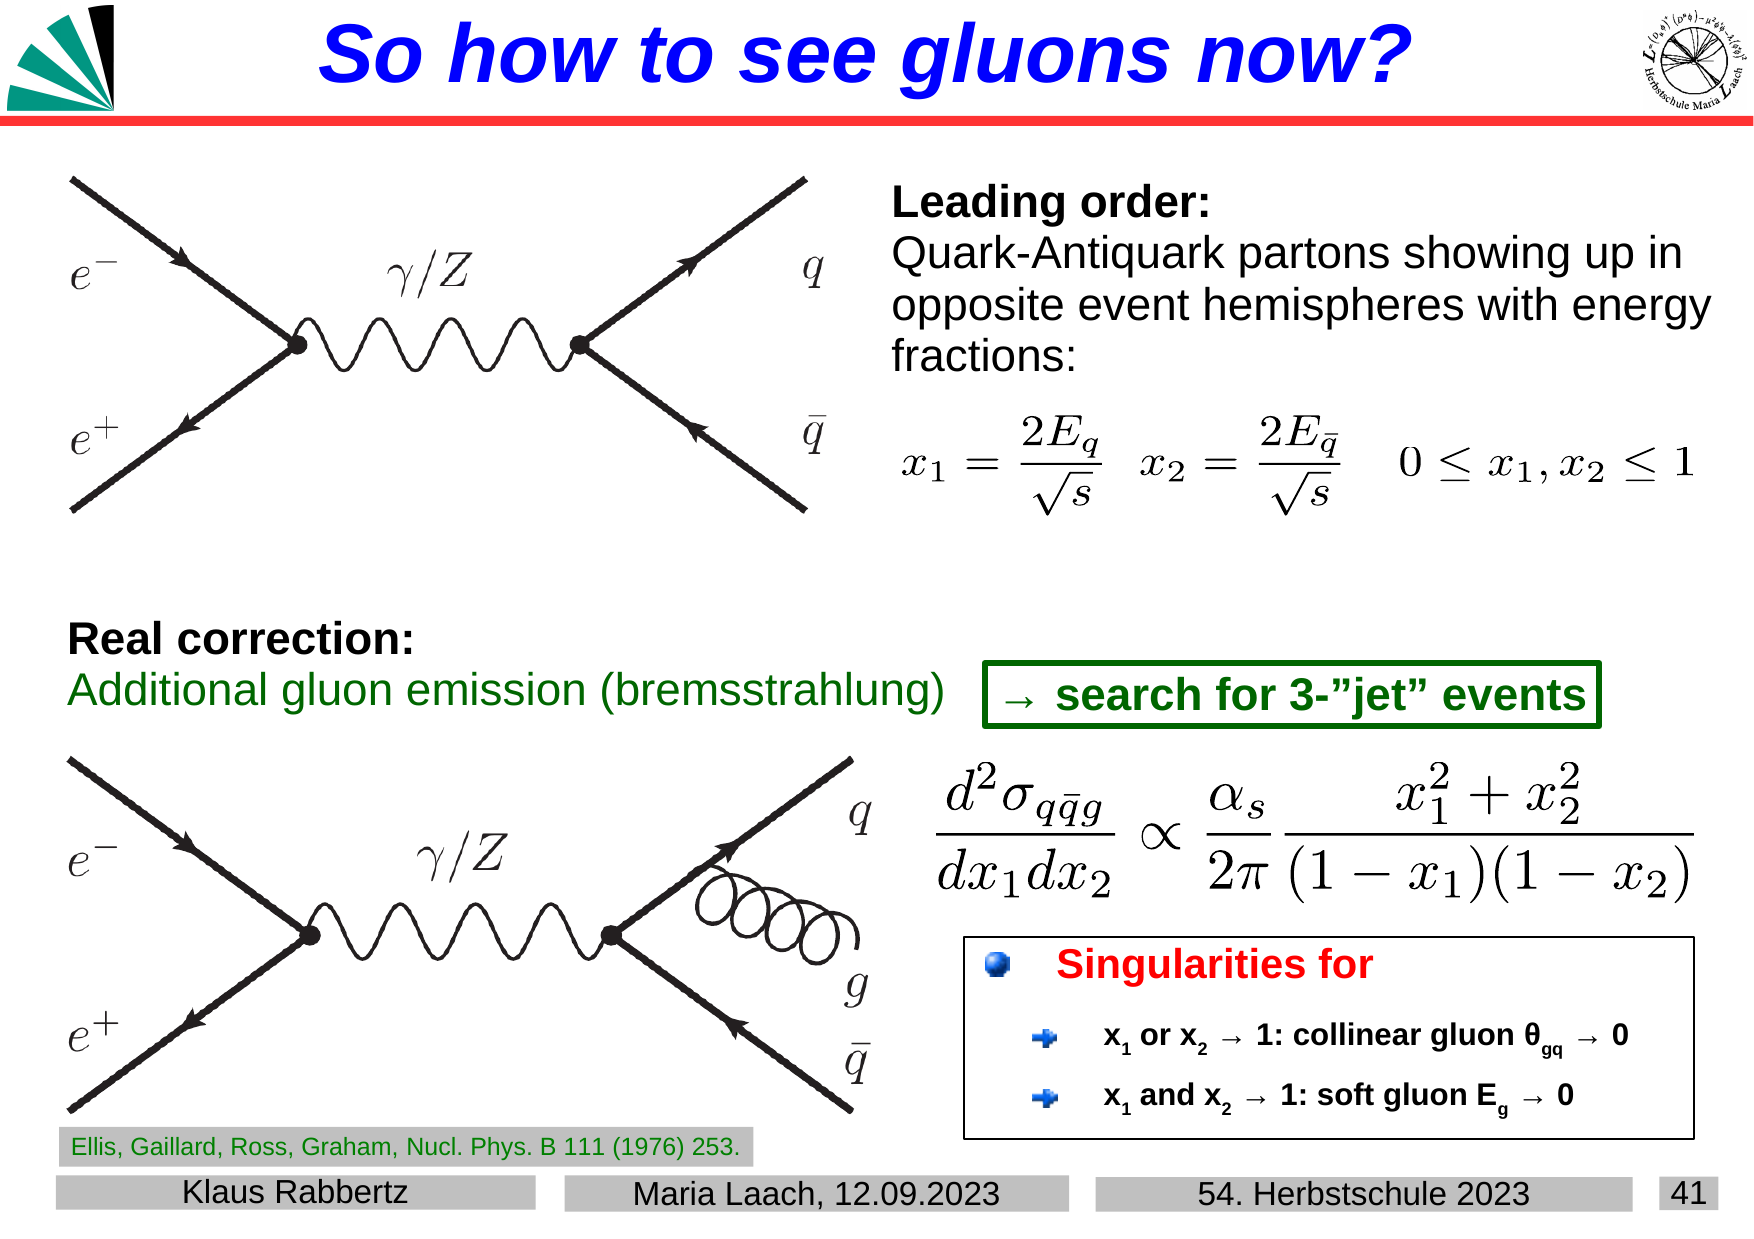

# So how to see gluons now?
Leading order:
Quark-Antiquark partons showing up in
opposite event hemispheres with energy
fractions:
Real correction:
Additional gluon emission (bremsstrahlung)
→ search for 3-”jet” events
Singularities for
x1 or x2 → 1: collinear gluon θgq → 0
x1 and x2 → 1: soft gluon Eg → 0
Ellis, Gaillard, Ross, Graham, Nucl. Phys. B 111 (1976) 253.